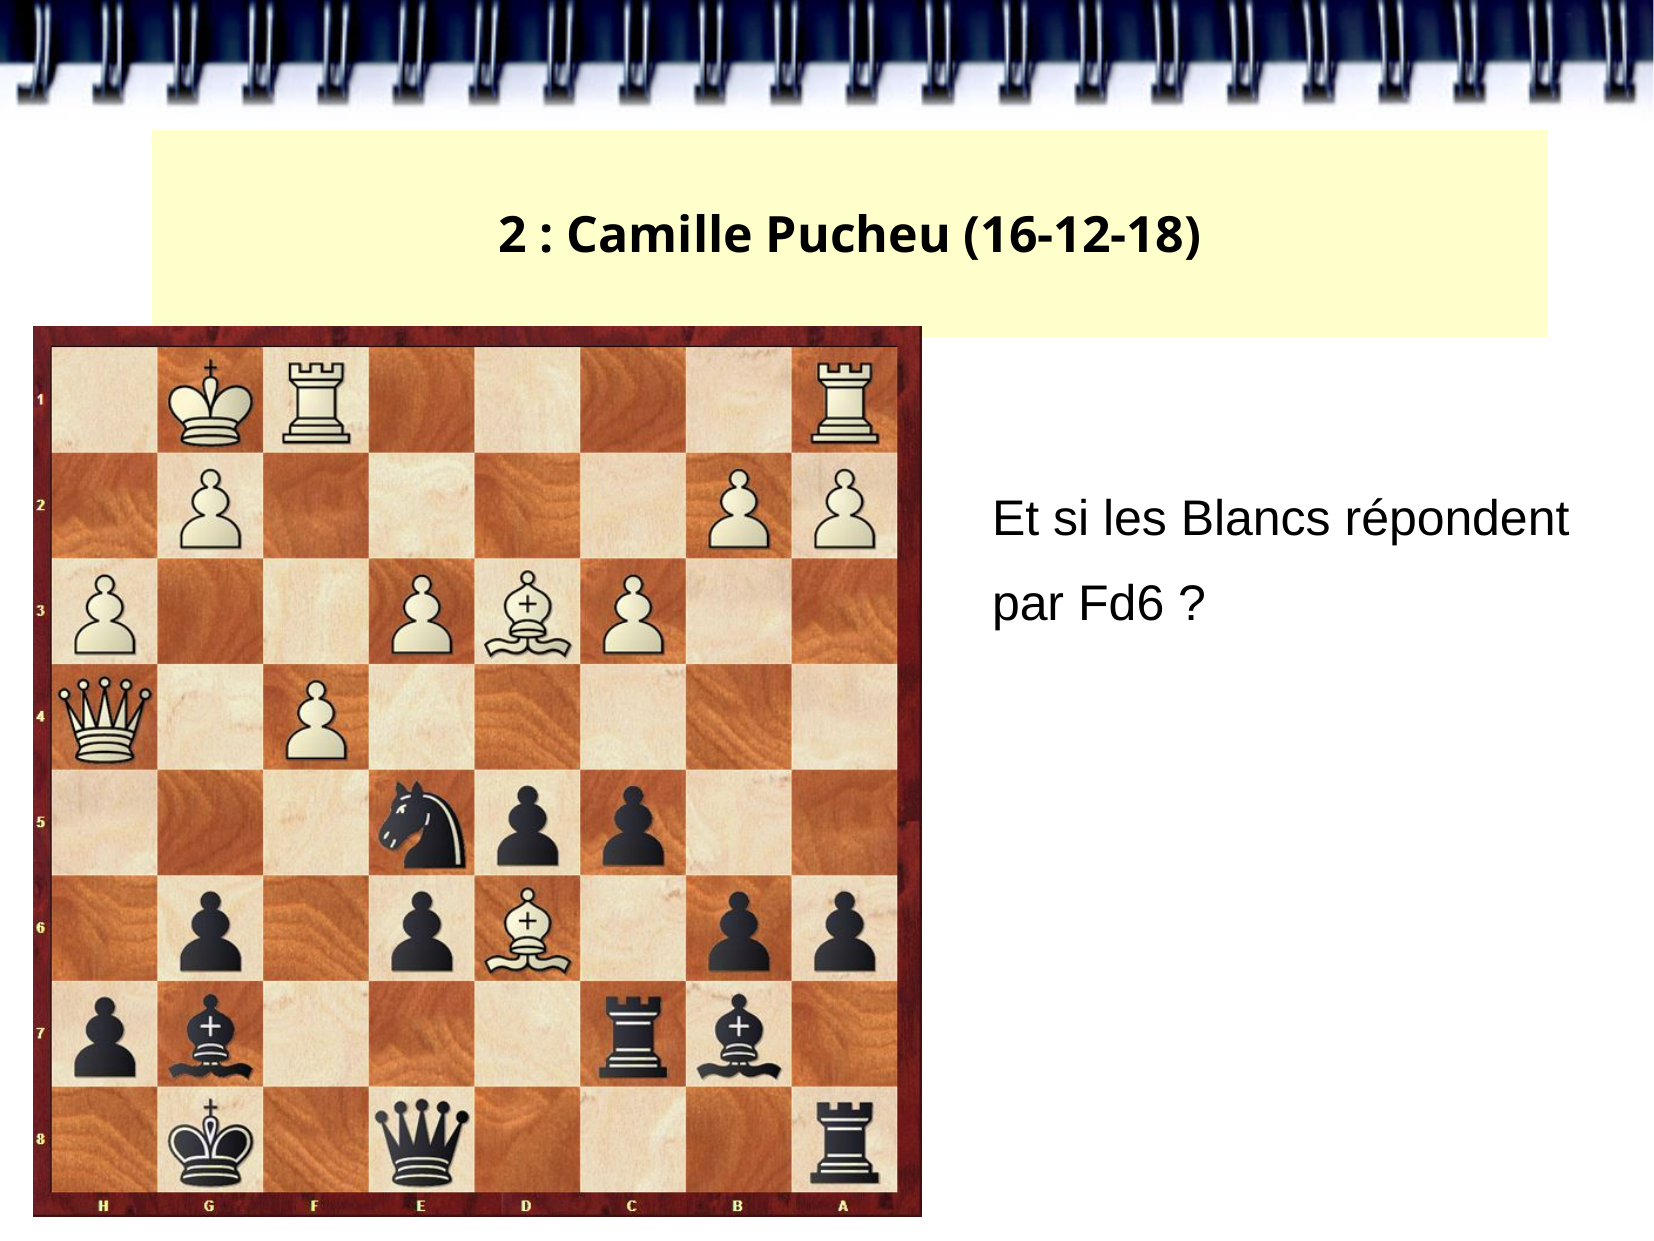

# 2 : Camille Pucheu (16-12-18)
Et si les Blancs répondent
par Fd6 ?